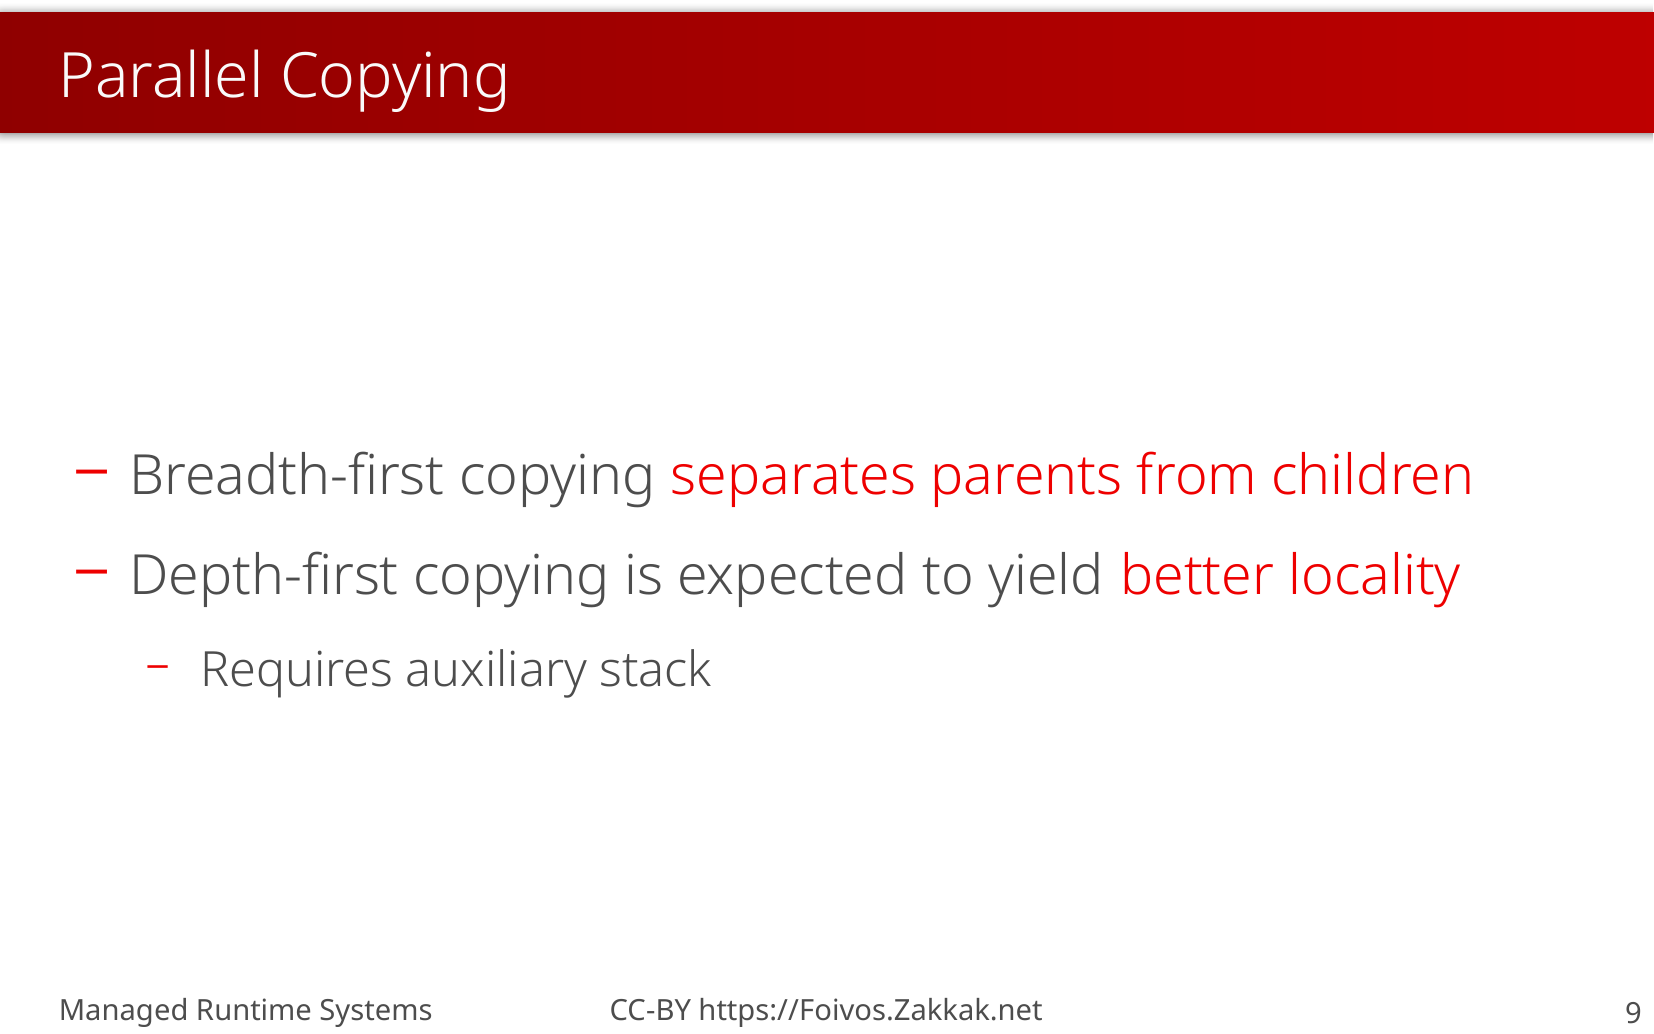

# Parallel Copying
Breadth-first copying separates parents from children
Depth-first copying is expected to yield better locality
Requires auxiliary stack
Managed Runtime Systems
CC-BY https://Foivos.Zakkak.net
9